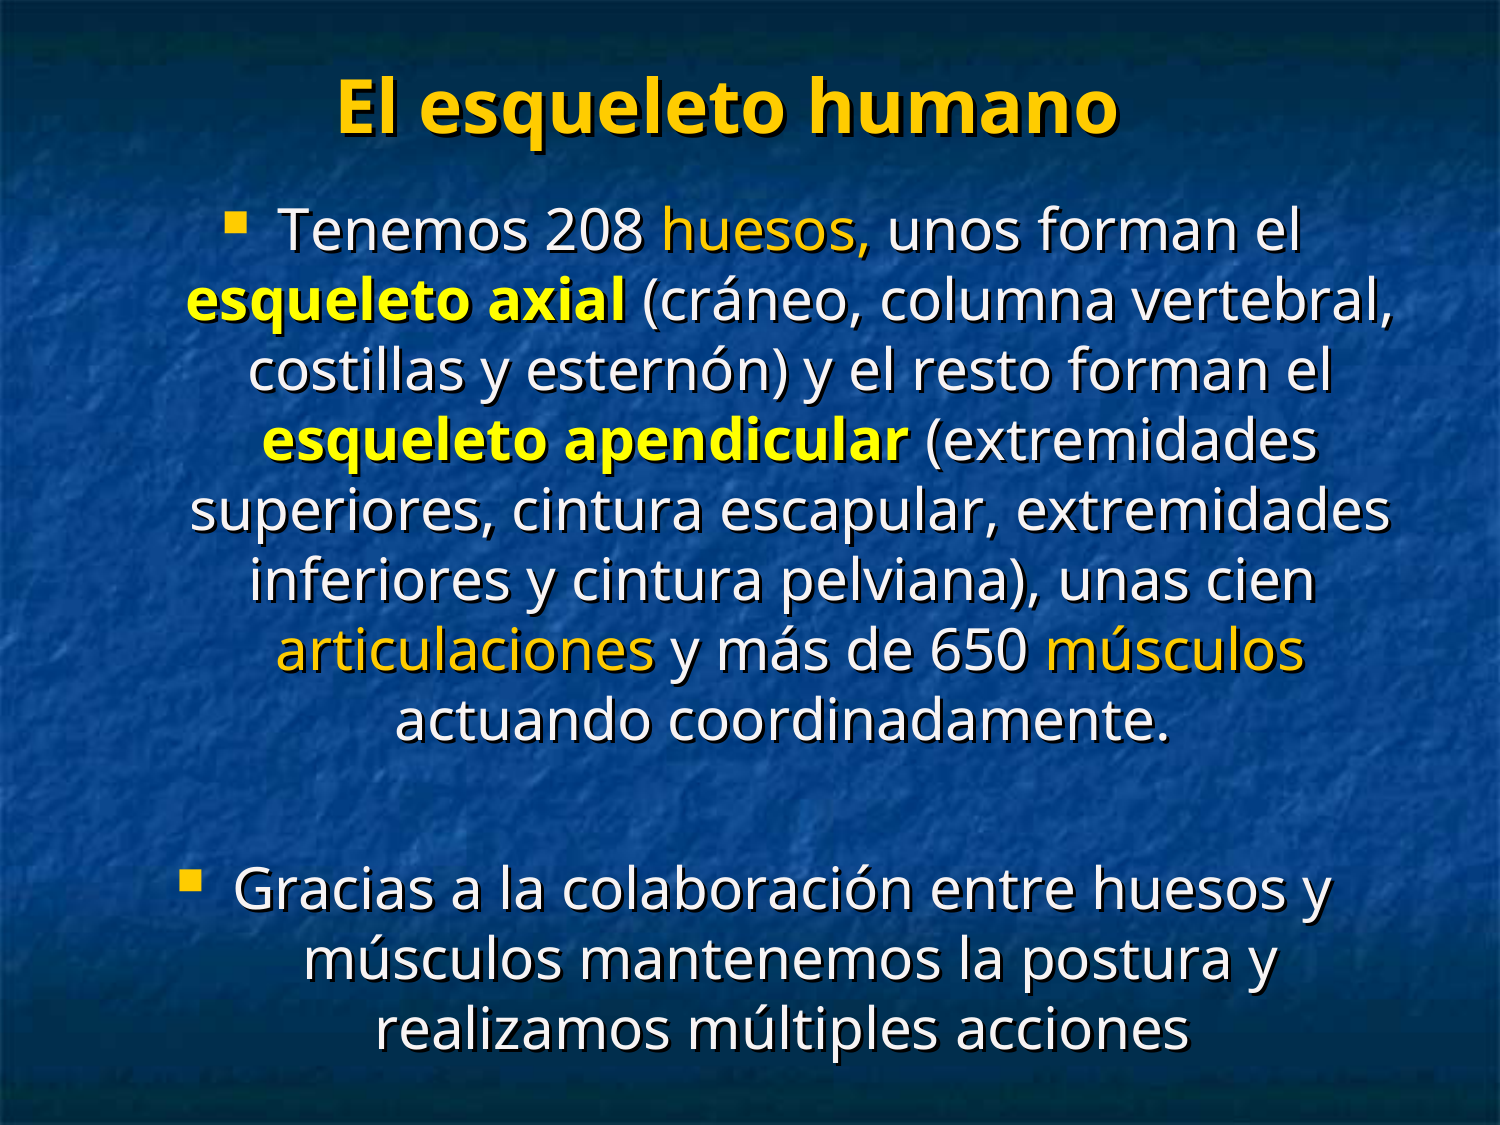

El esqueleto humano
# Tenemos 208 huesos, unos forman el esqueleto axial (cráneo, columna vertebral, costillas y esternón) y el resto forman el esqueleto apendicular (extremidades superiores, cintura escapular, extremidades inferiores y cintura pelviana), unas cien articulaciones y más de 650 músculos actuando coordinadamente.
Gracias a la colaboración entre huesos y músculos mantenemos la postura y realizamos múltiples acciones